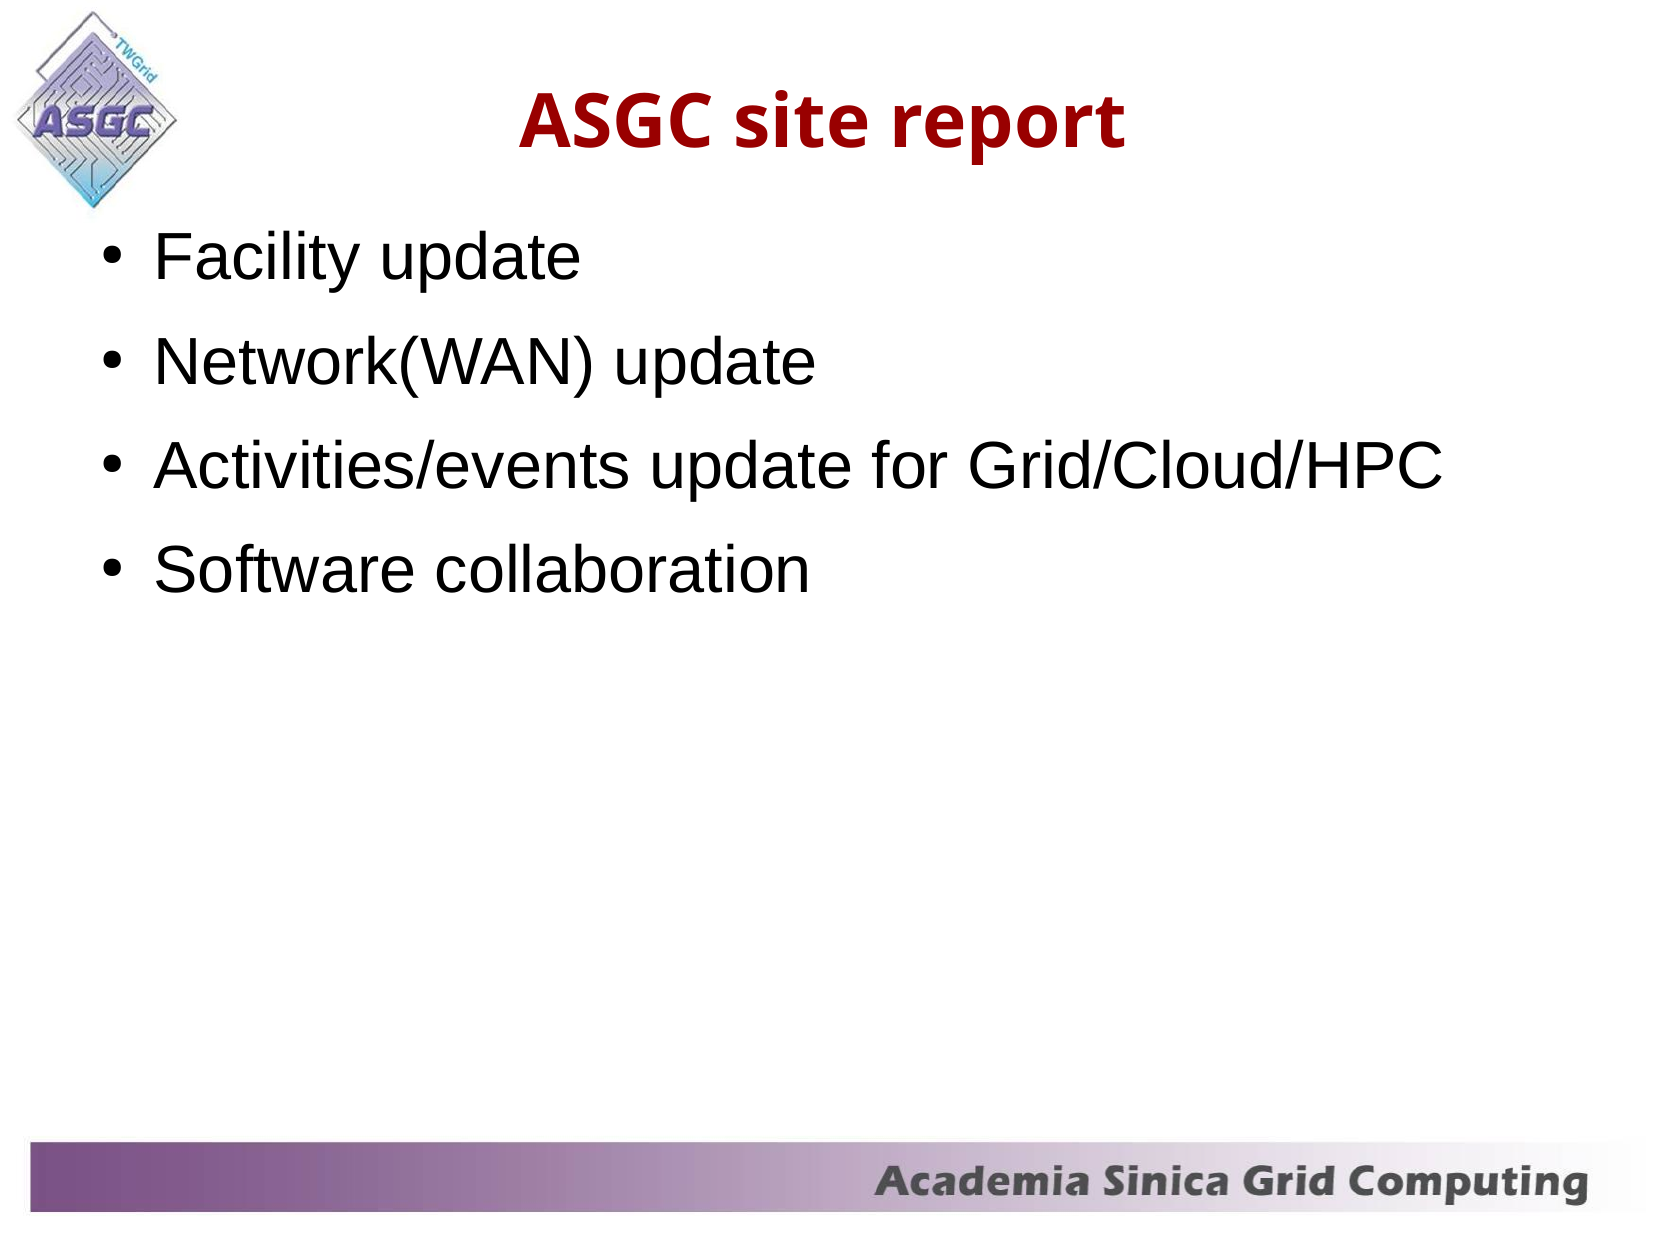

# ASGC site report
Facility update
Network(WAN) update
Activities/events update for Grid/Cloud/HPC
Software collaboration